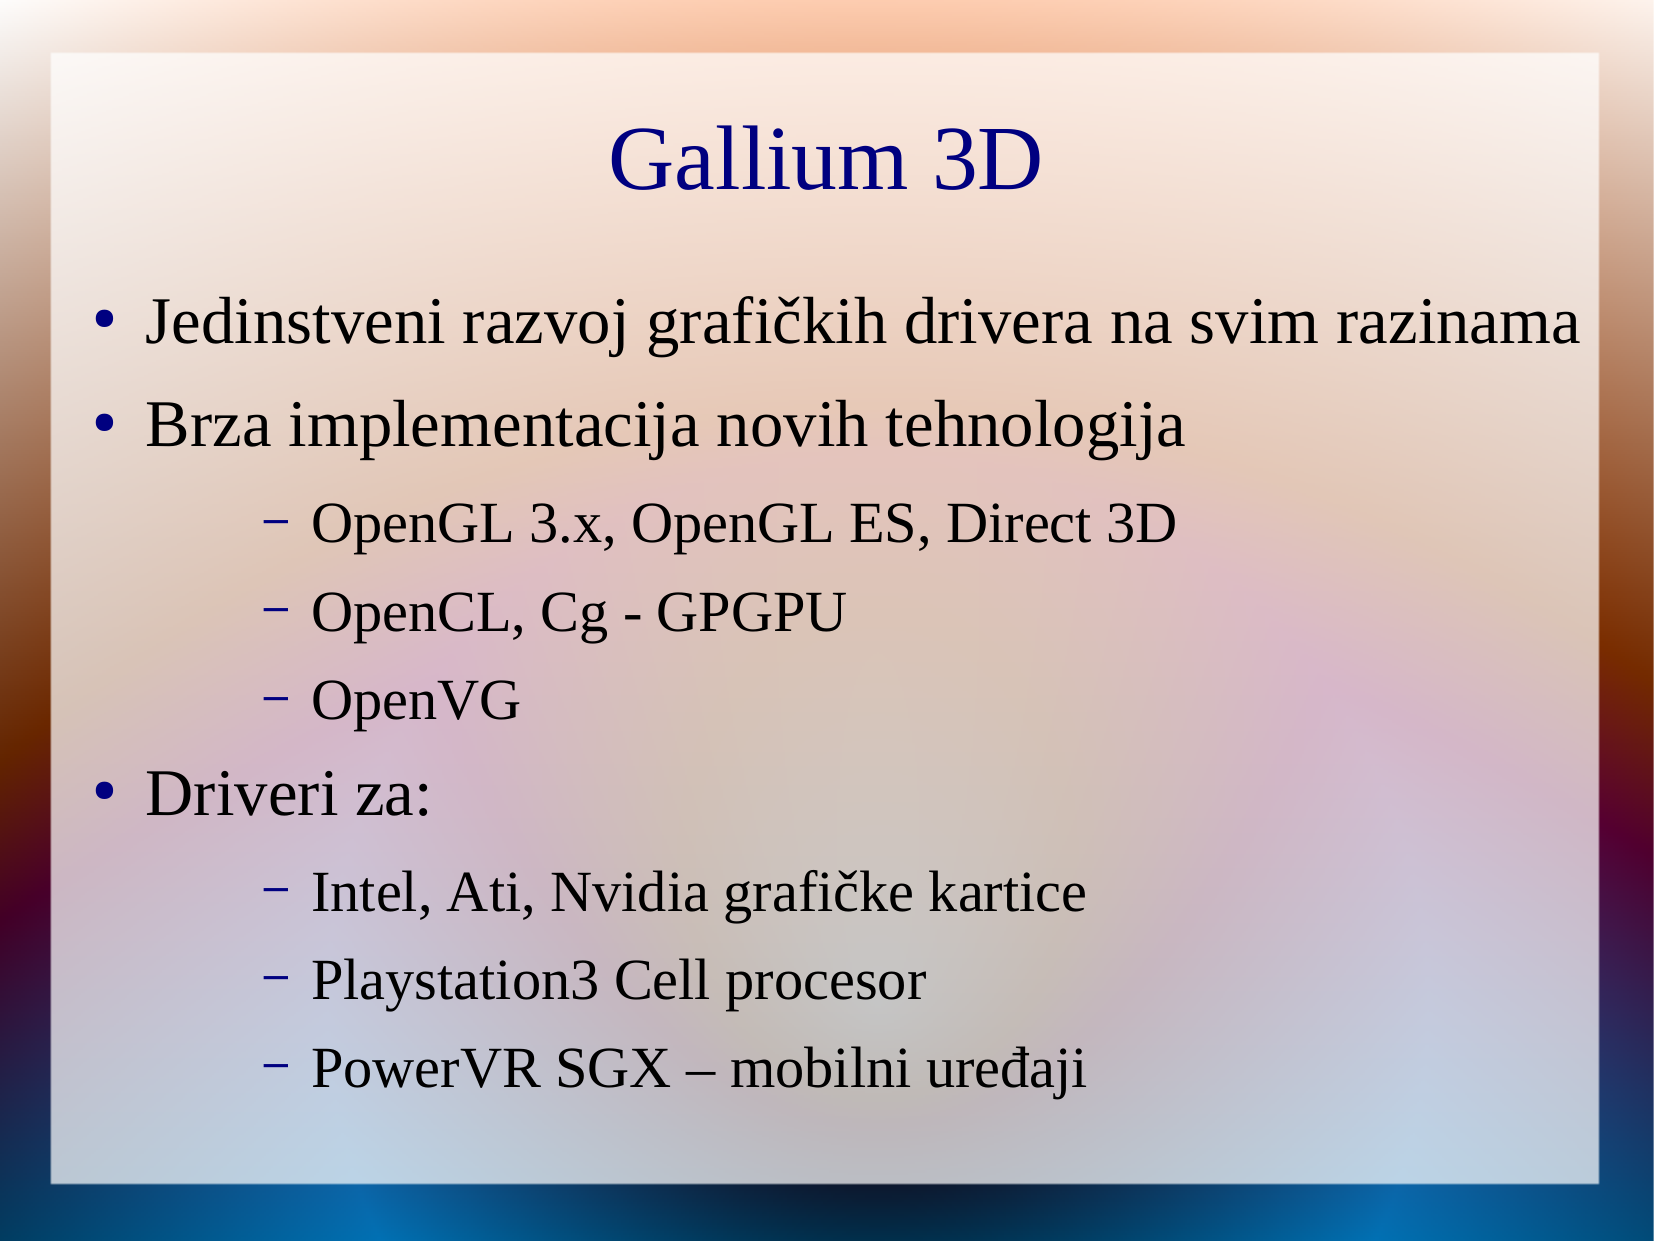

# Gallium 3D
Jedinstveni razvoj grafičkih drivera na svim razinama
Brza implementacija novih tehnologija
OpenGL 3.x, OpenGL ES, Direct 3D
OpenCL, Cg - GPGPU
OpenVG
Driveri za:
Intel, Ati, Nvidia grafičke kartice
Playstation3 Cell procesor
PowerVR SGX – mobilni uređaji